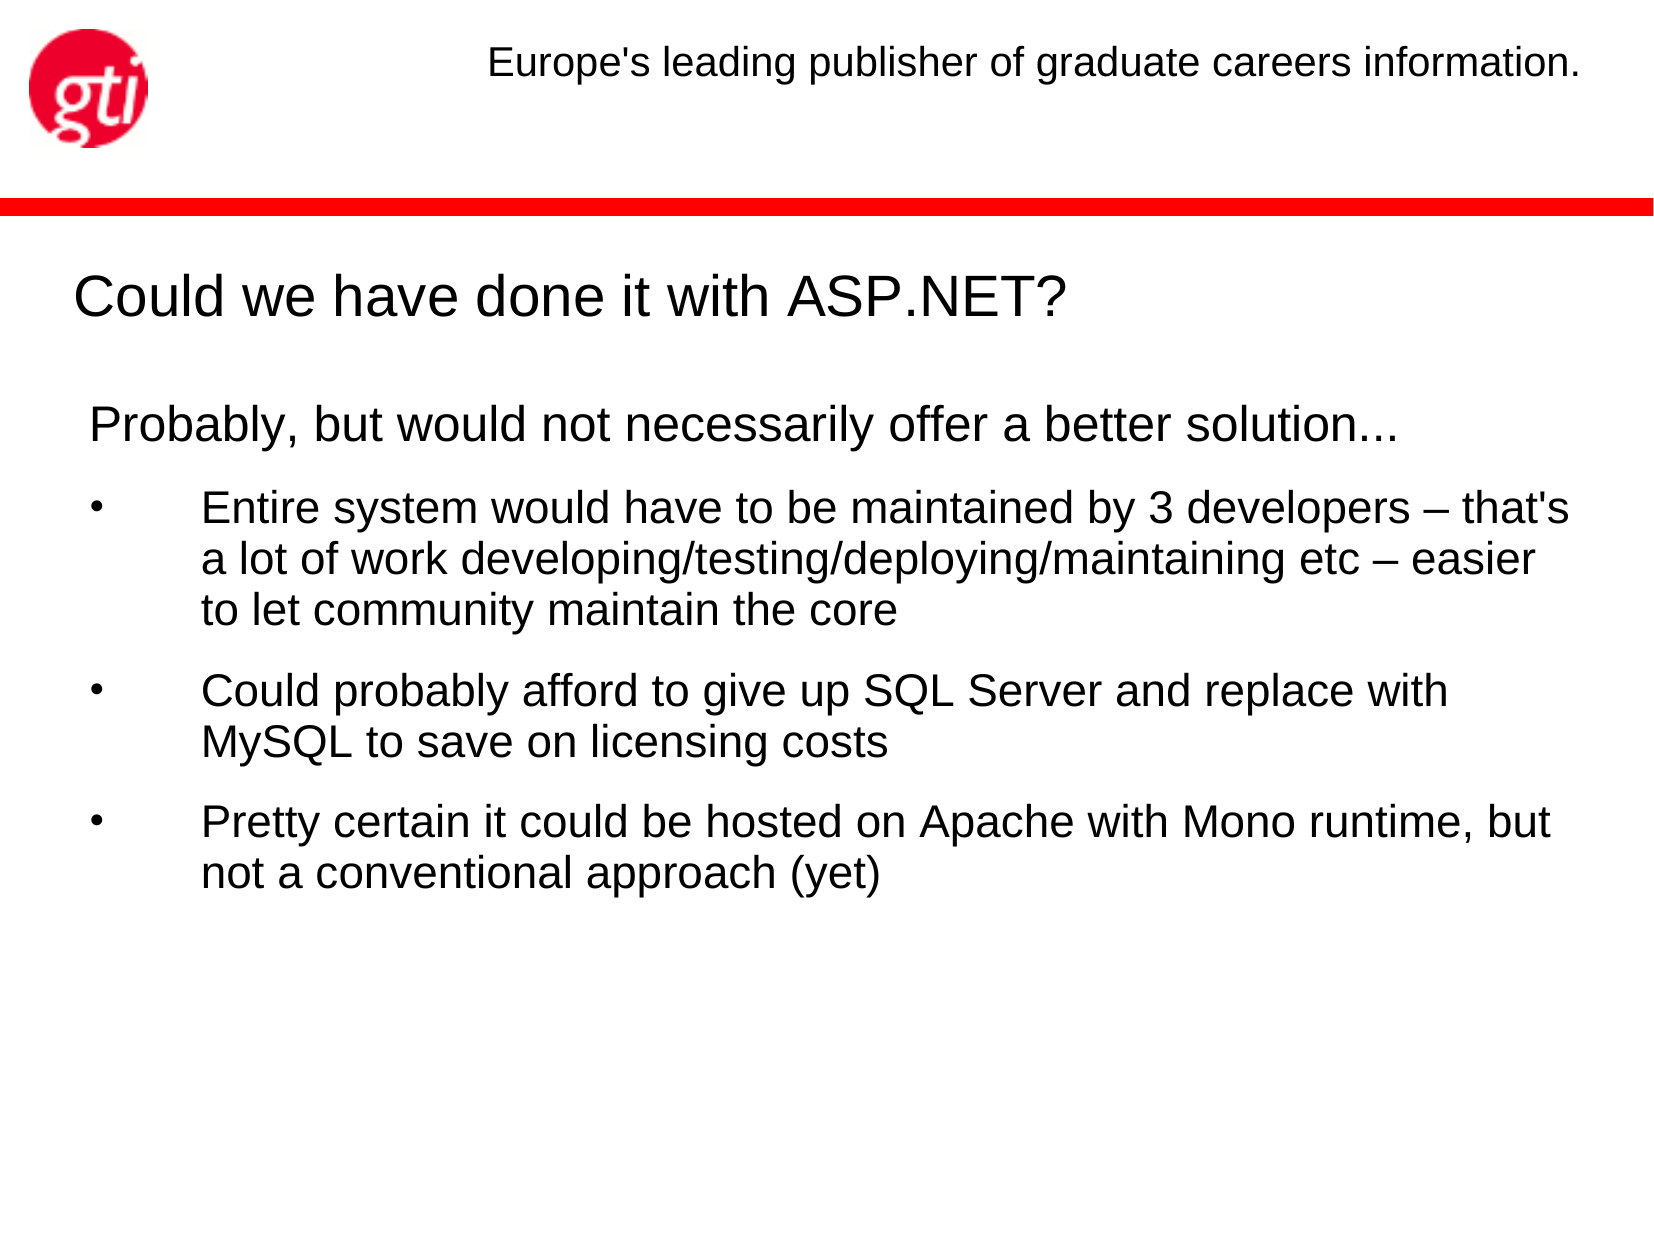

Europe's leading publisher of graduate careers information.
Could we have done it with ASP.NET?
# Probably, but would not necessarily offer a better solution...
Entire system would have to be maintained by 3 developers – that's a lot of work developing/testing/deploying/maintaining etc – easier to let community maintain the core
Could probably afford to give up SQL Server and replace with MySQL to save on licensing costs
Pretty certain it could be hosted on Apache with Mono runtime, but not a conventional approach (yet)